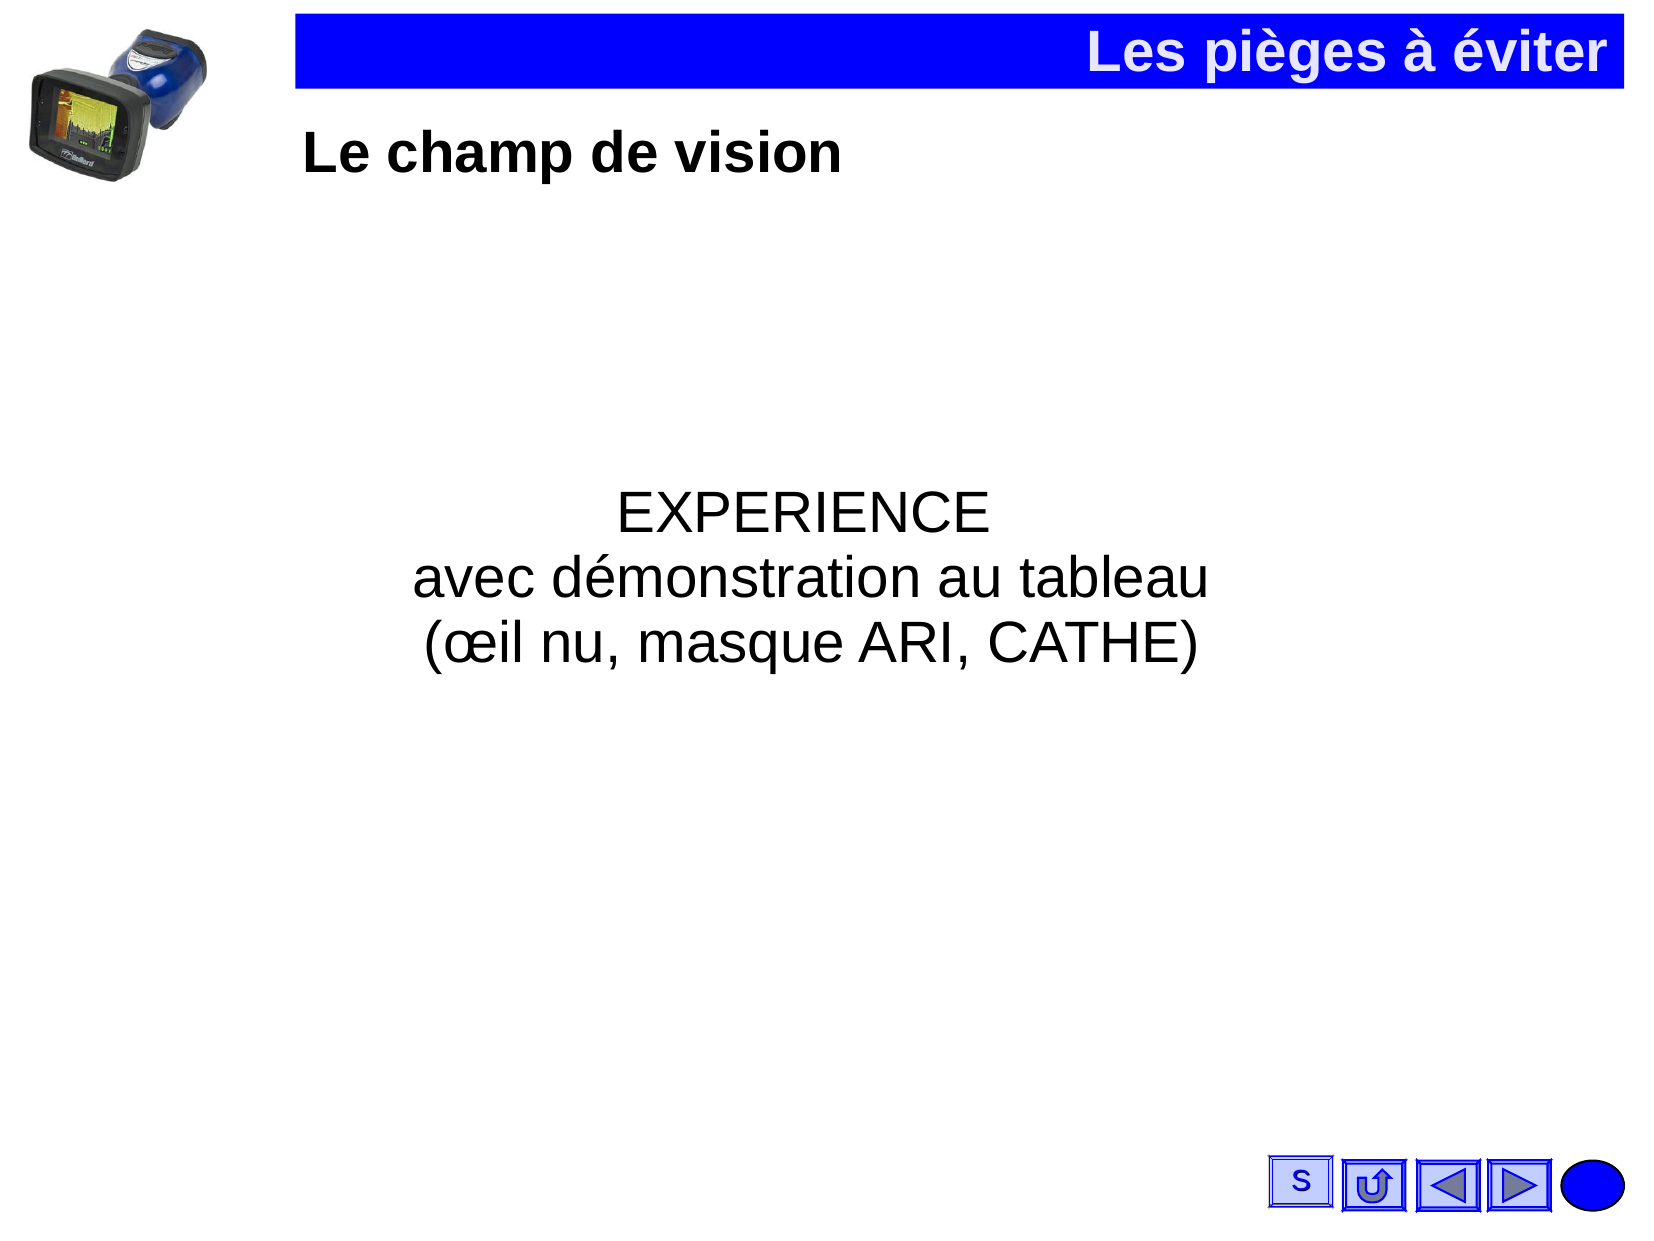

Les pièges à éviter
Le champ de vision
EXPERIENCE
avec démonstration au tableau
(œil nu, masque ARI, CATHE)